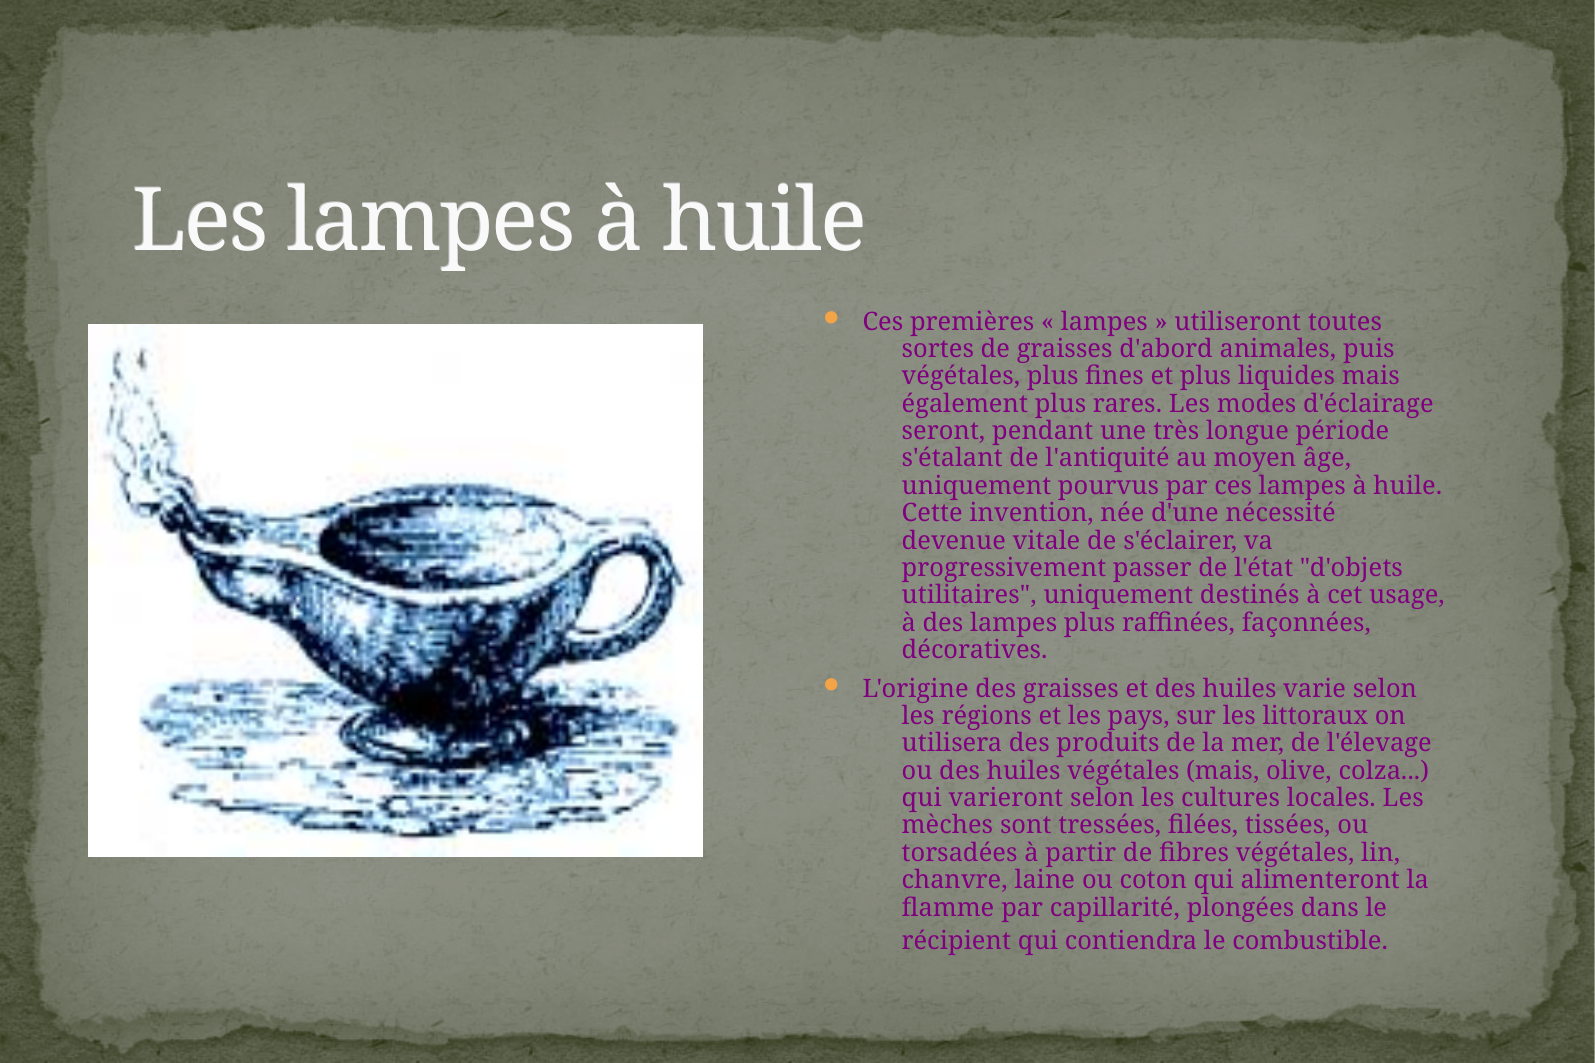

# Les lampes à huile
Ces premières « lampes » utiliseront toutes sortes de graisses d'abord animales, puis végétales, plus fines et plus liquides mais également plus rares. Les modes d'éclairage seront, pendant une très longue période s'étalant de l'antiquité au moyen âge, uniquement pourvus par ces lampes à huile. Cette invention, née d'une nécessité devenue vitale de s'éclairer, va progressivement passer de l'état "d'objets utilitaires", uniquement destinés à cet usage, à des lampes plus raffinées, façonnées, décoratives.
L'origine des graisses et des huiles varie selon les régions et les pays, sur les littoraux on utilisera des produits de la mer, de l'élevage ou des huiles végétales (mais, olive, colza...) qui varieront selon les cultures locales. Les mèches sont tressées, filées, tissées, ou torsadées à partir de fibres végétales, lin, chanvre, laine ou coton qui alimenteront la flamme par capillarité, plongées dans le récipient qui contiendra le combustible.